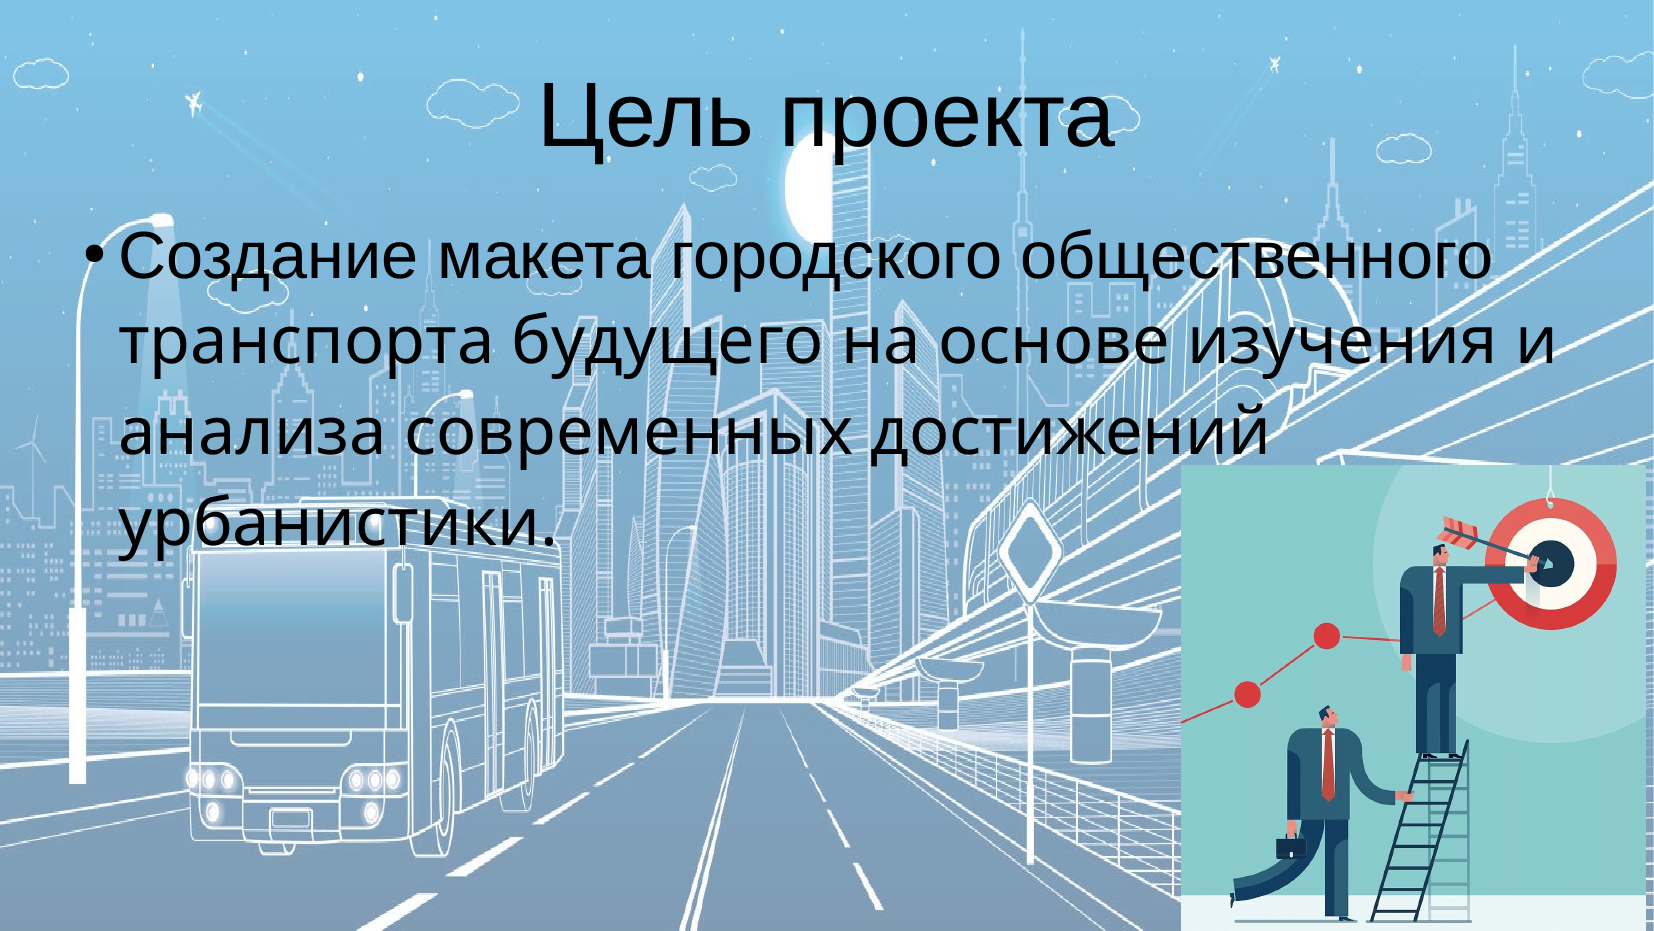

# Цель проекта
Создание макета городского общественного транспорта будущего на основе изучения и анализа современных достижений урбанистики.